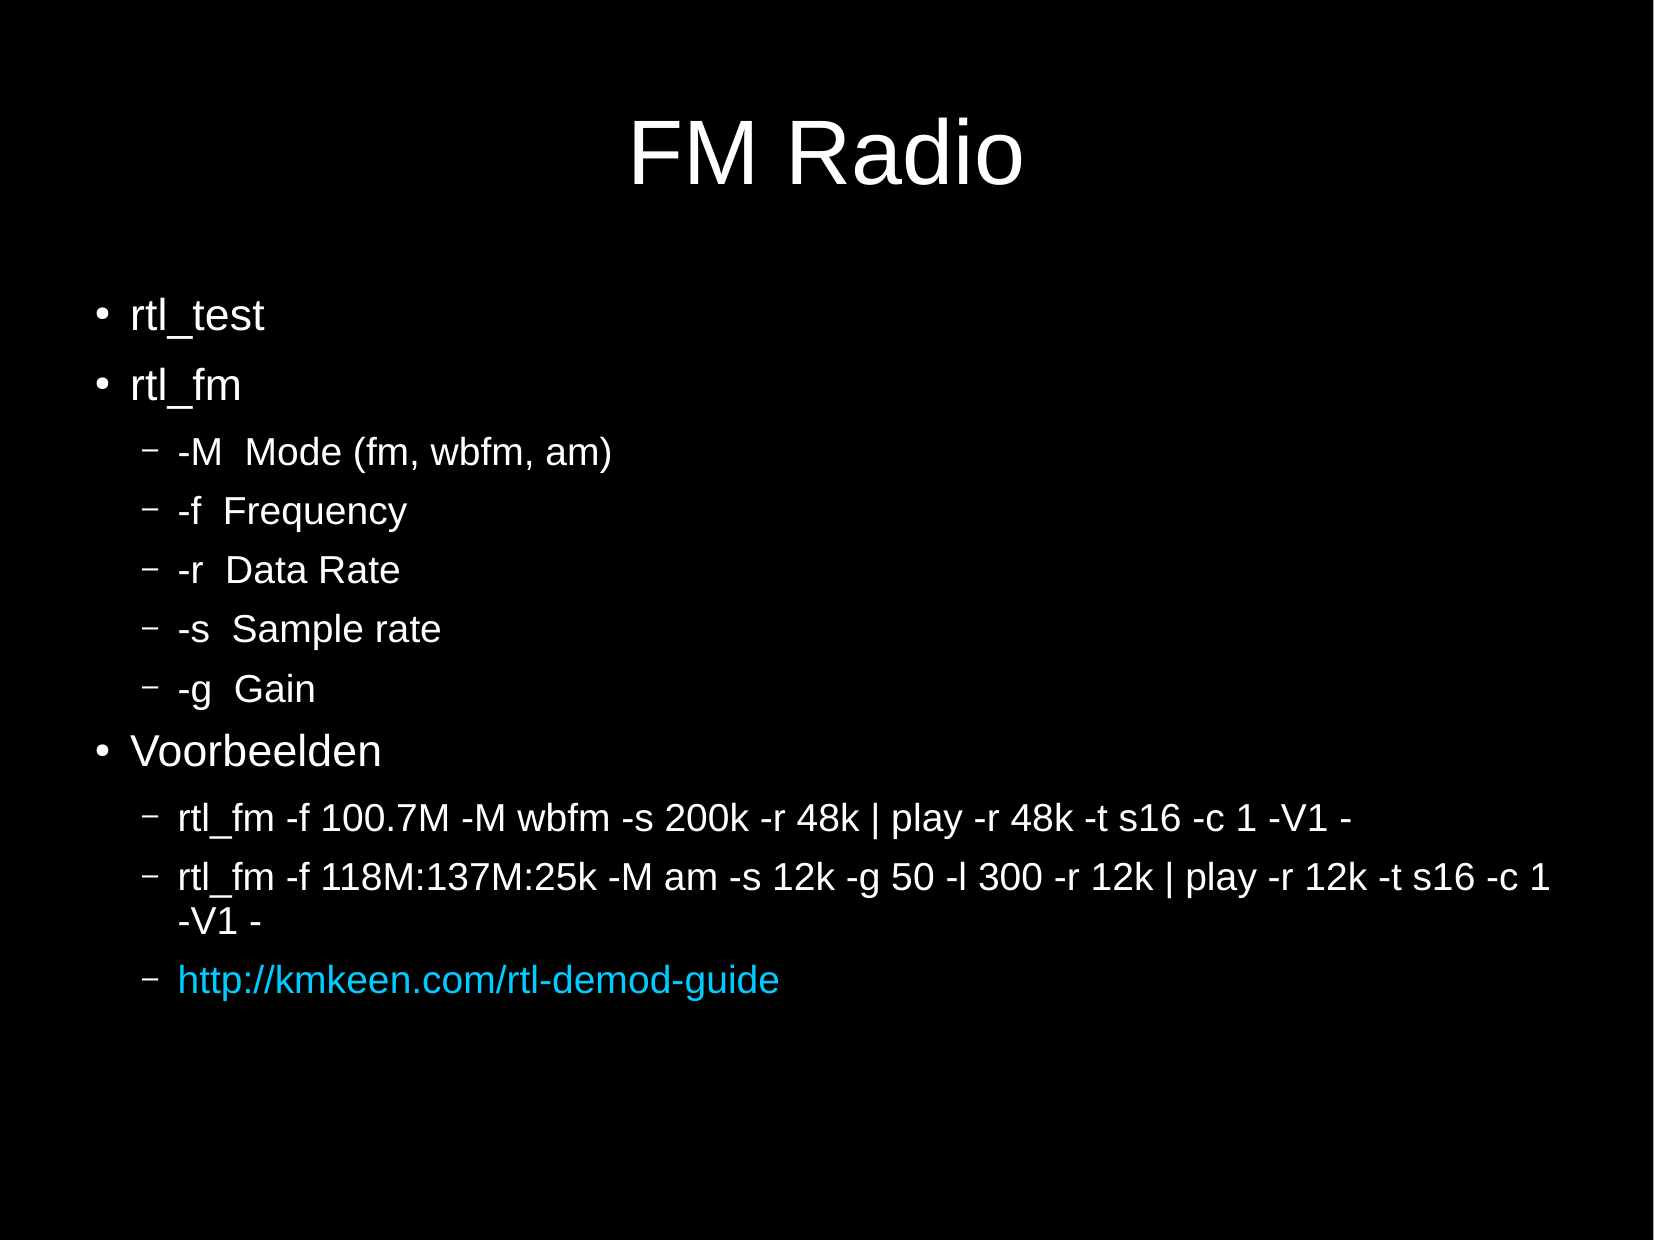

# FM Radio
rtl_test
rtl_fm
-M Mode (fm, wbfm, am)
-f Frequency
-r Data Rate
-s Sample rate
-g Gain
Voorbeelden
rtl_fm -f 100.7M -M wbfm -s 200k -r 48k | play -r 48k -t s16 -c 1 -V1 -
rtl_fm -f 118M:137M:25k -M am -s 12k -g 50 -l 300 -r 12k | play -r 12k -t s16 -c 1 -V1 -
http://kmkeen.com/rtl-demod-guide